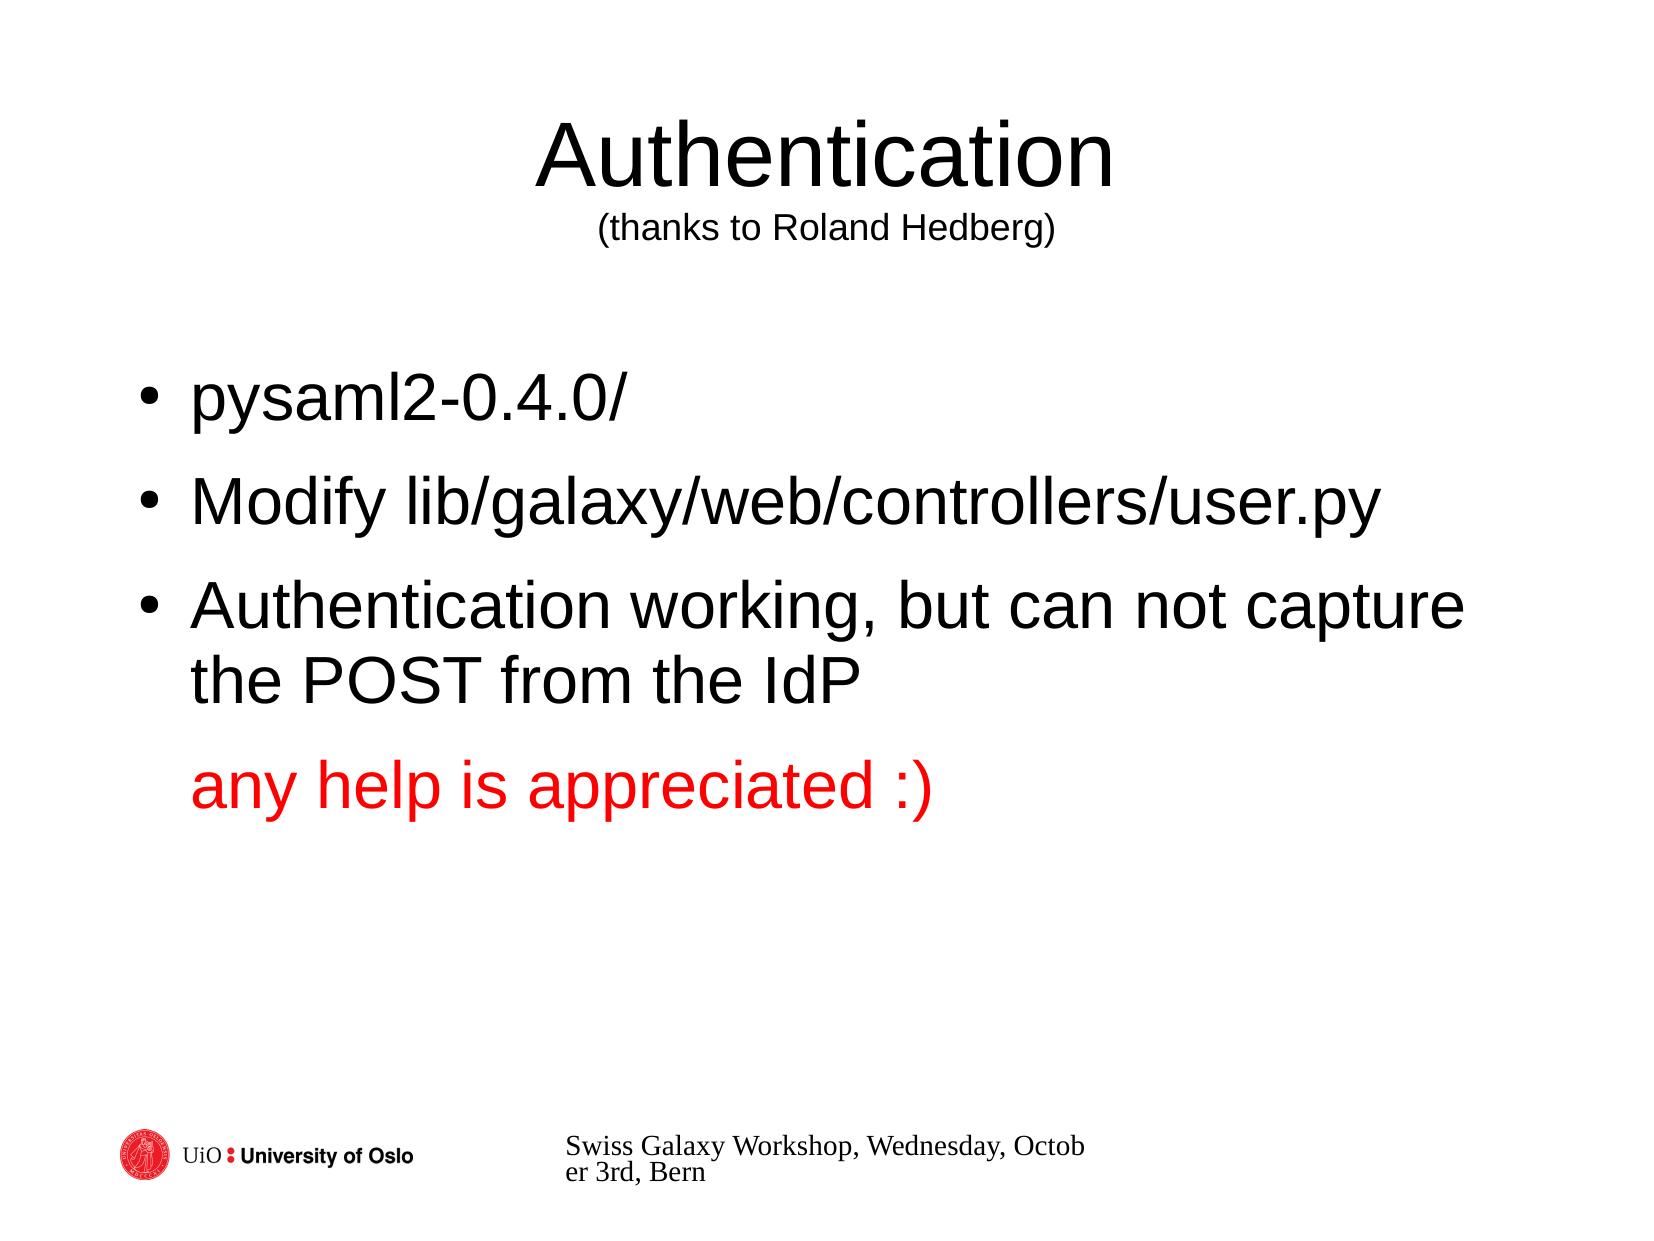

# Authentication (thanks to Roland Hedberg)
pysaml2-0.4.0/
Modify lib/galaxy/web/controllers/user.py
Authentication working, but can not capture the POST from the IdP
any help is appreciated :)
Swiss Galaxy Workshop, Wednesday, October 3rd, Bern